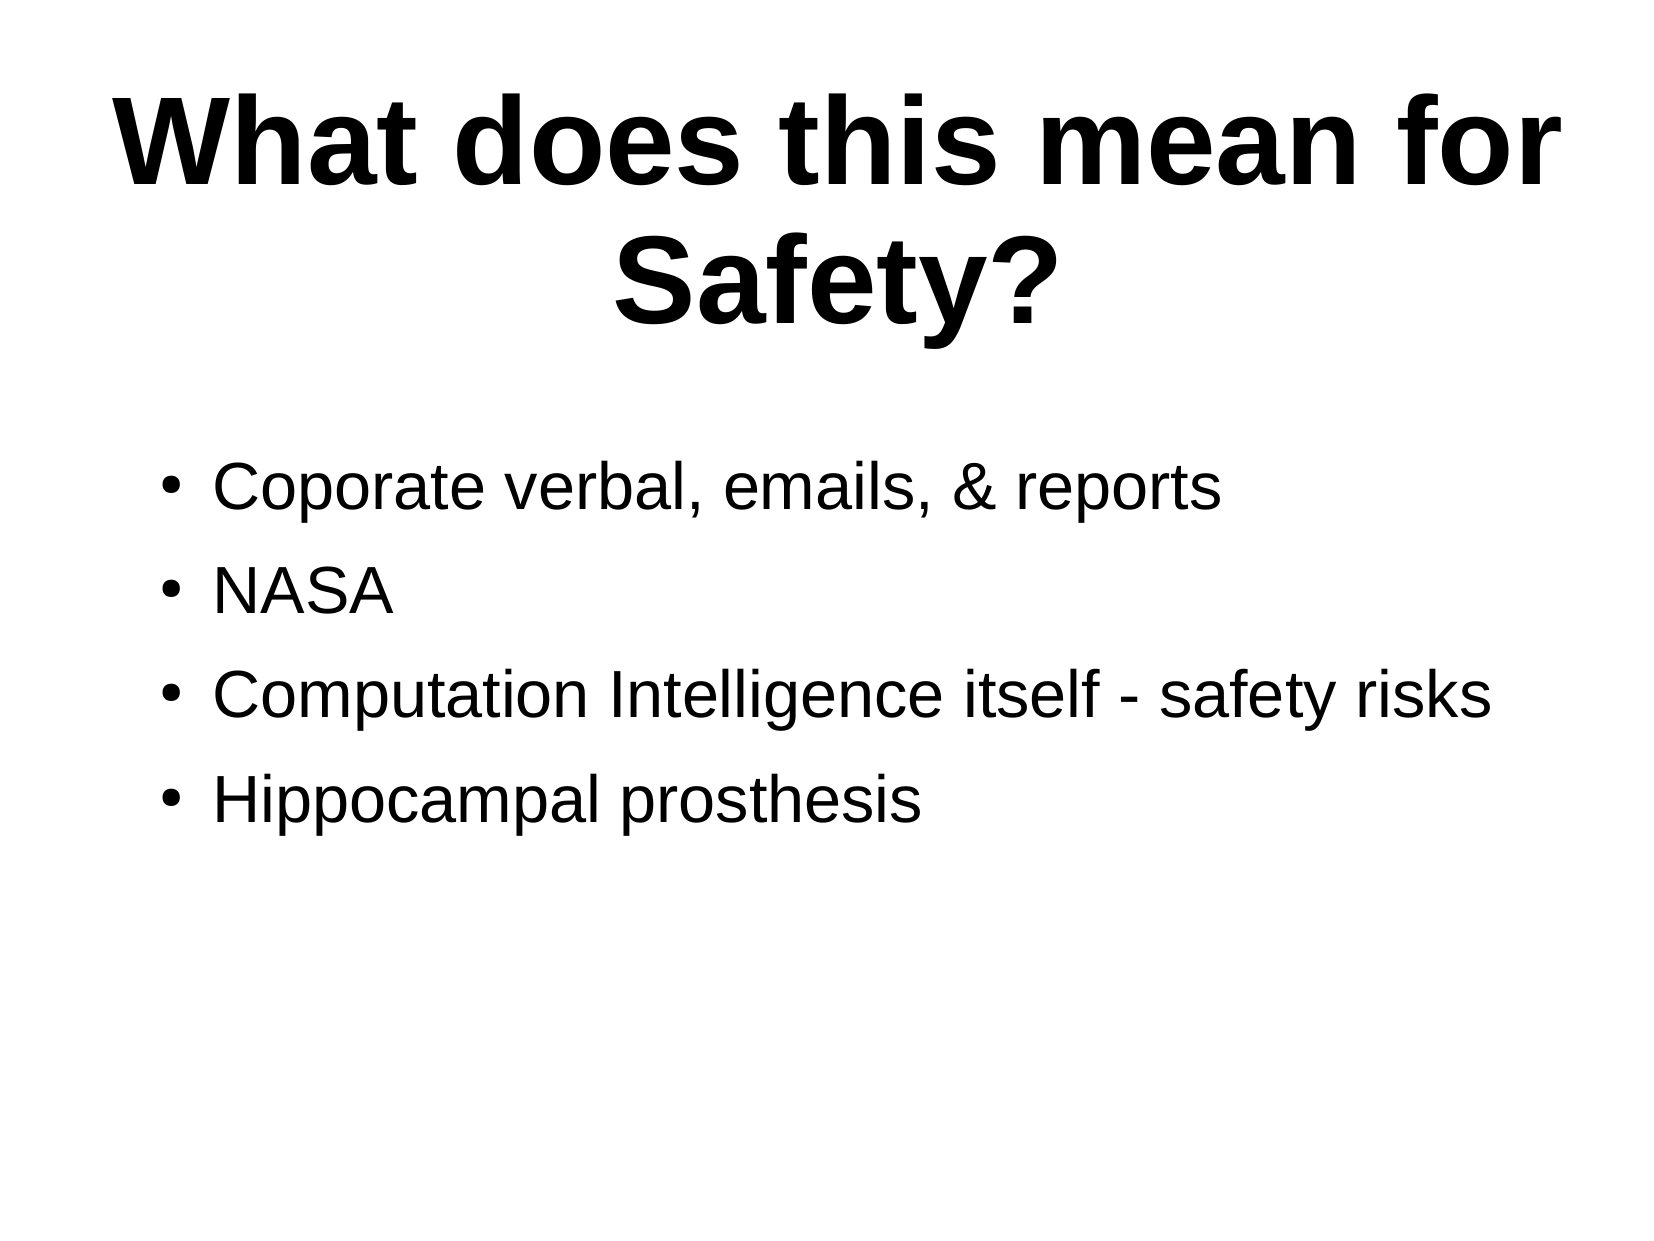

# What does this mean for Safety?
Coporate verbal, emails, & reports
NASA
Computation Intelligence itself - safety risks
Hippocampal prosthesis